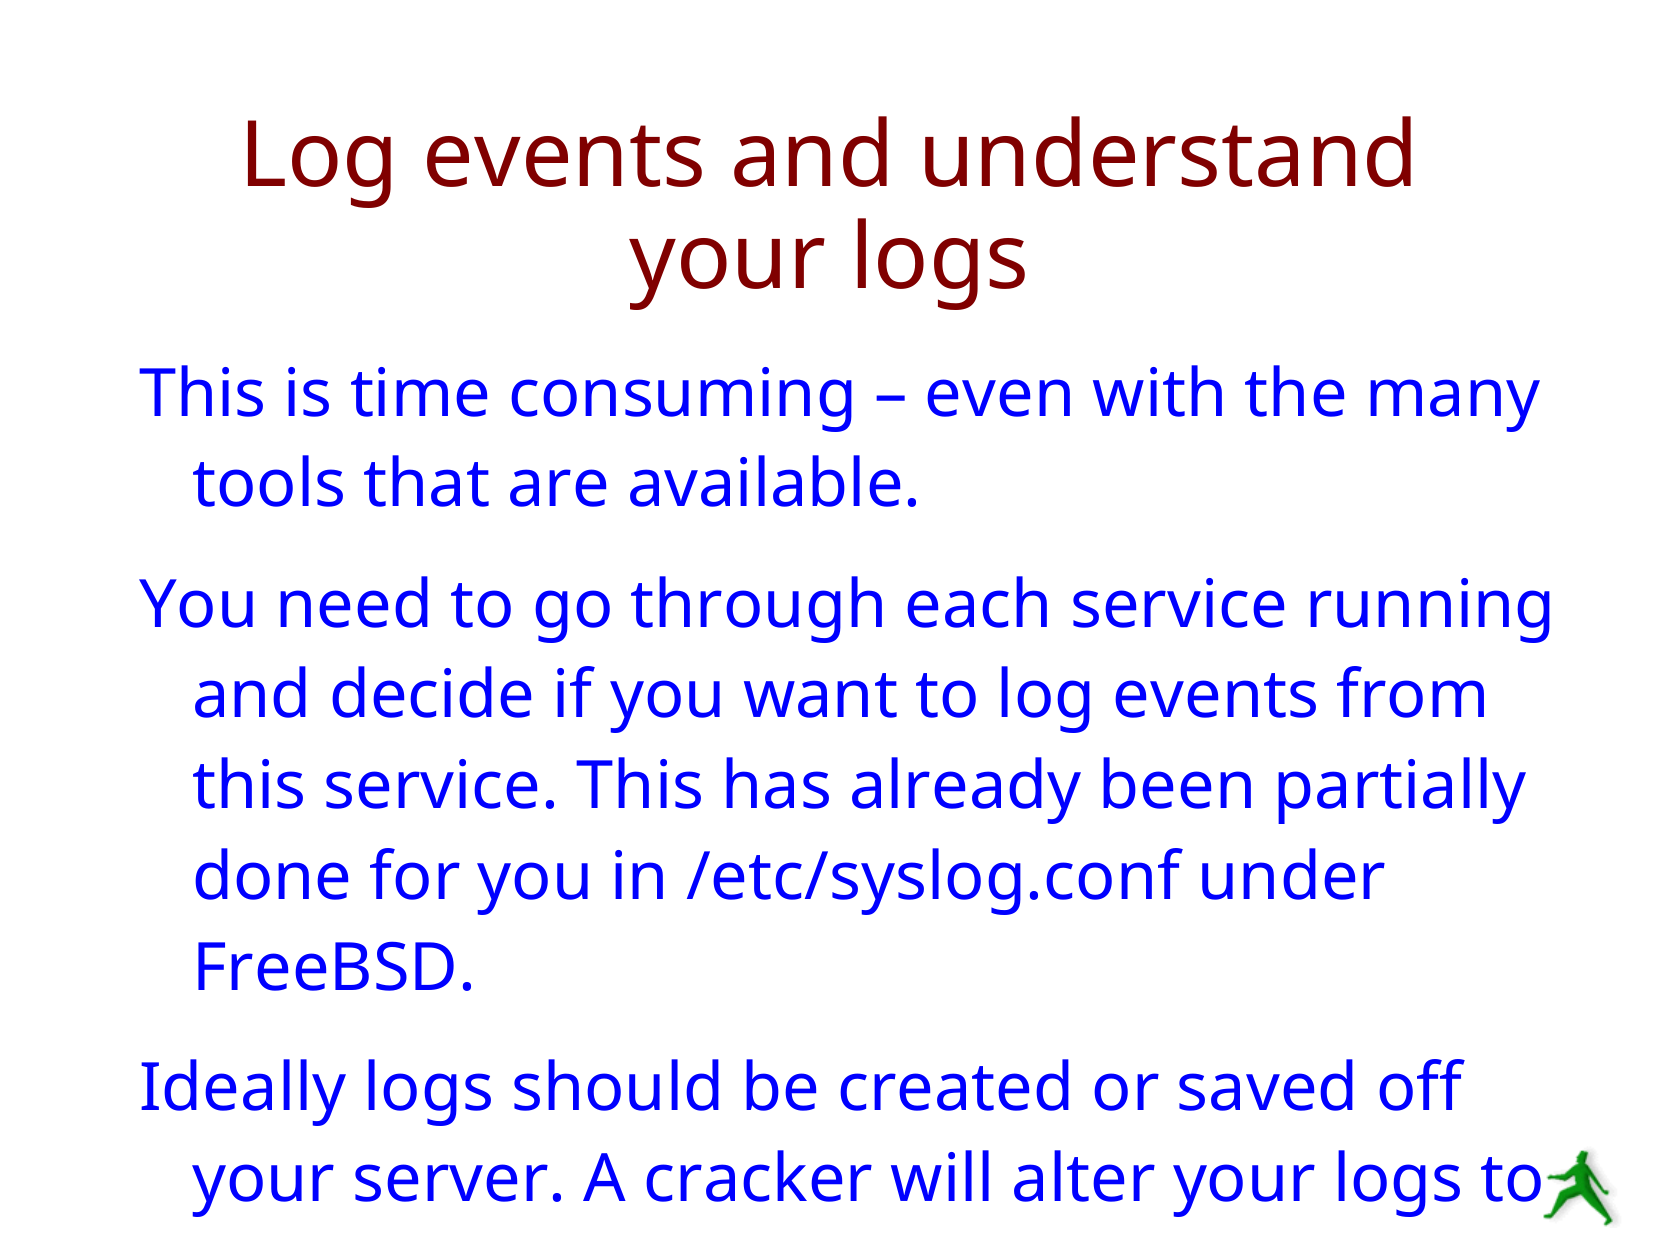

# Log events and understand your logs
This is time consuming – even with the many tools that are available.
You need to go through each service running and decide if you want to log events from this service. This has already been partially done for you in /etc/syslog.conf under FreeBSD.
Ideally logs should be created or saved off your server. A cracker will alter your logs to cover their tracks.